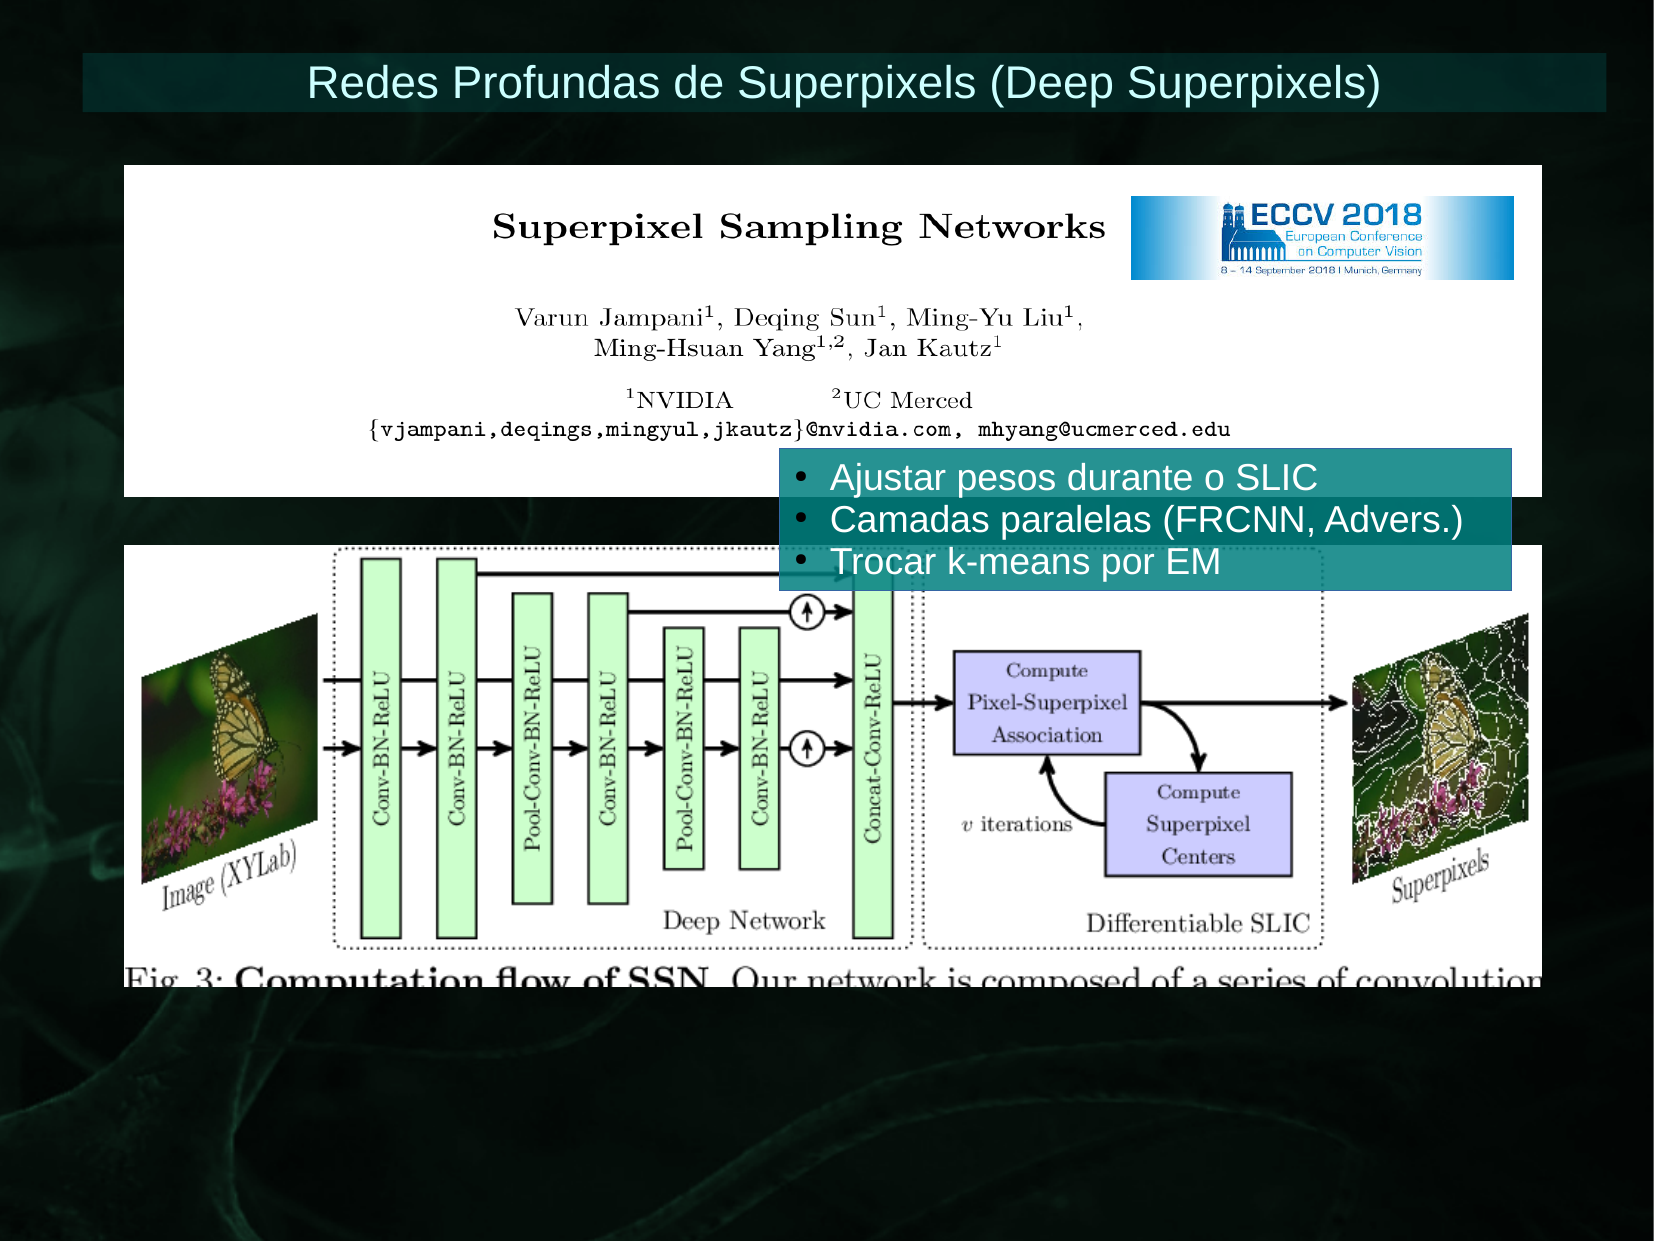

Redes Profundas de Superpixels (Deep Superpixels)
Ajustar pesos durante o SLIC
Camadas paralelas (FRCNN, Advers.)
Trocar k-means por EM